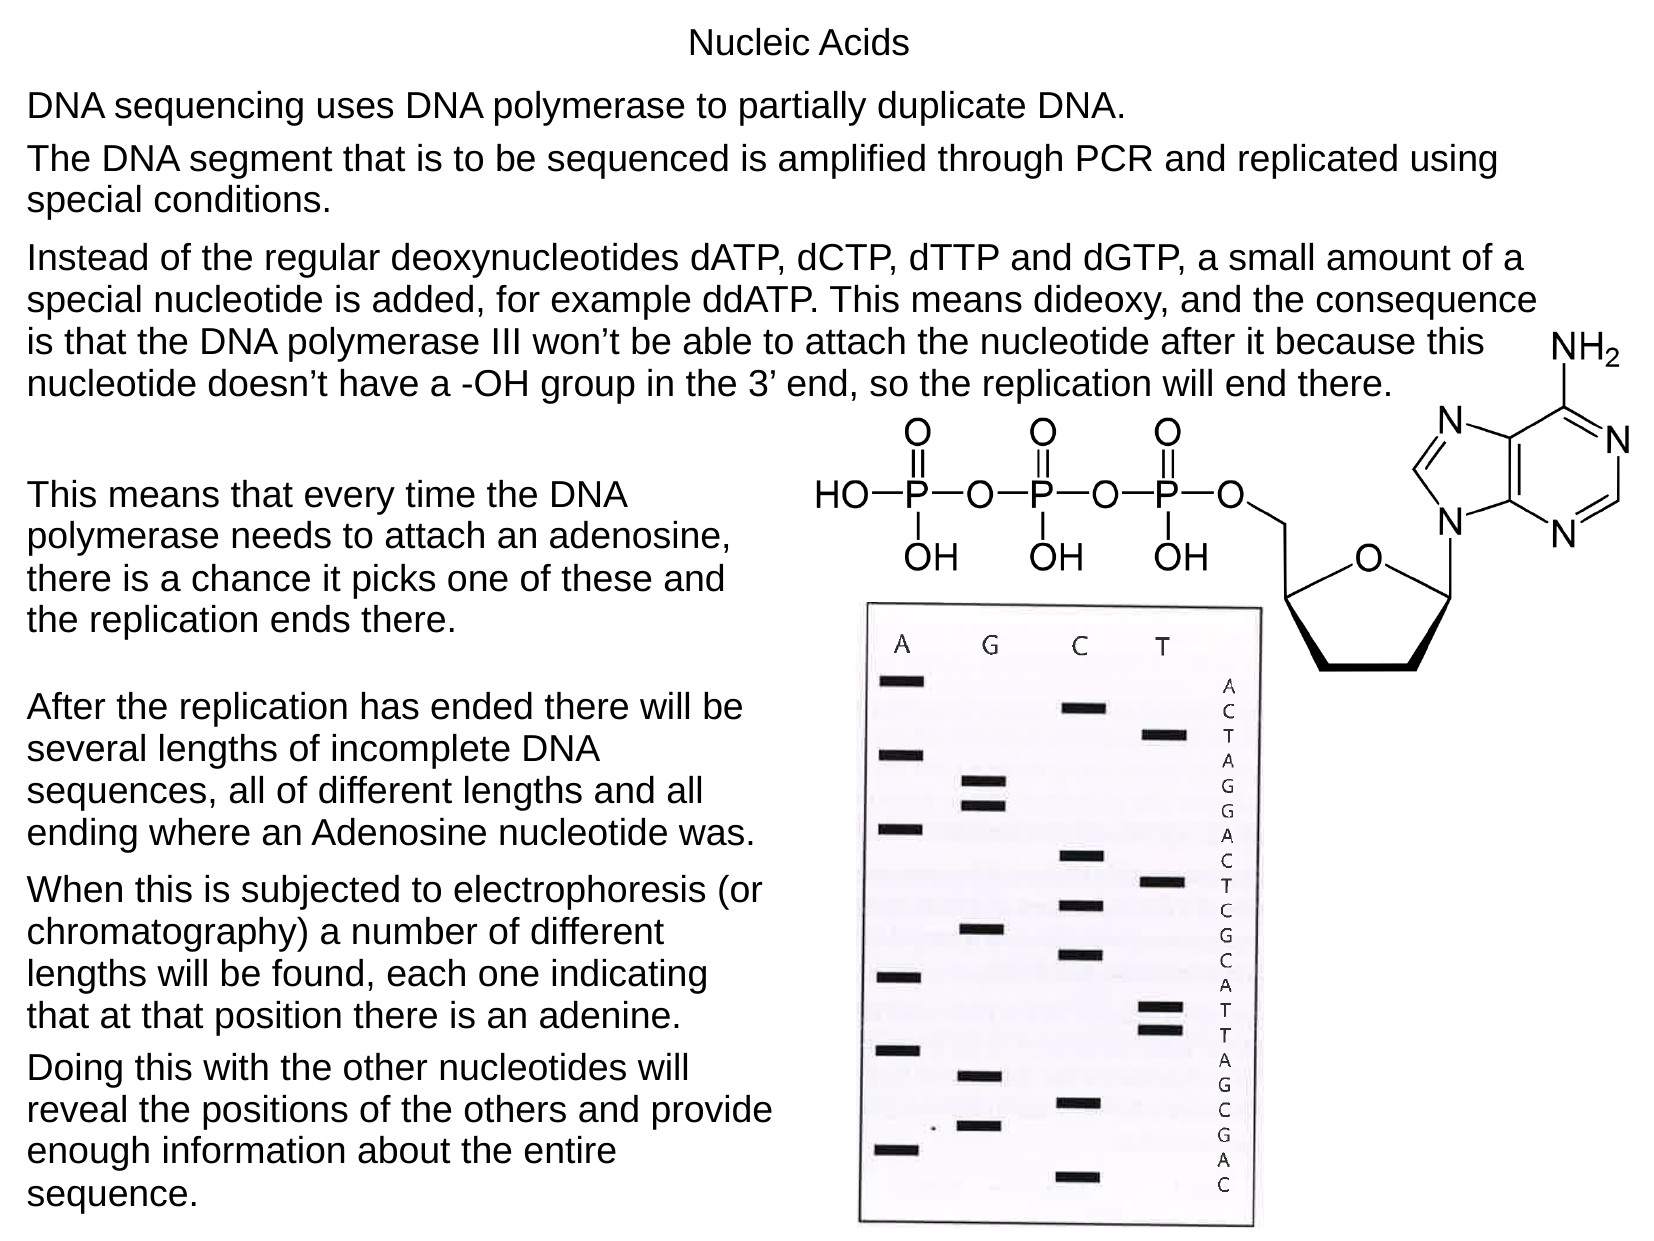

Nucleic Acids
DNA sequencing uses DNA polymerase to partially duplicate DNA.
The DNA segment that is to be sequenced is amplified through PCR and replicated using special conditions.
Instead of the regular deoxynucleotides dATP, dCTP, dTTP and dGTP, a small amount of a special nucleotide is added, for example ddATP. This means dideoxy, and the consequence is that the DNA polymerase III won’t be able to attach the nucleotide after it because this nucleotide doesn’t have a -OH group in the 3’ end, so the replication will end there.
This means that every time the DNA polymerase needs to attach an adenosine, there is a chance it picks one of these and the replication ends there.
After the replication has ended there will be several lengths of incomplete DNA sequences, all of different lengths and all ending where an Adenosine nucleotide was.
When this is subjected to electrophoresis (or chromatography) a number of different lengths will be found, each one indicating that at that position there is an adenine.
Doing this with the other nucleotides will reveal the positions of the others and provide enough information about the entire sequence.